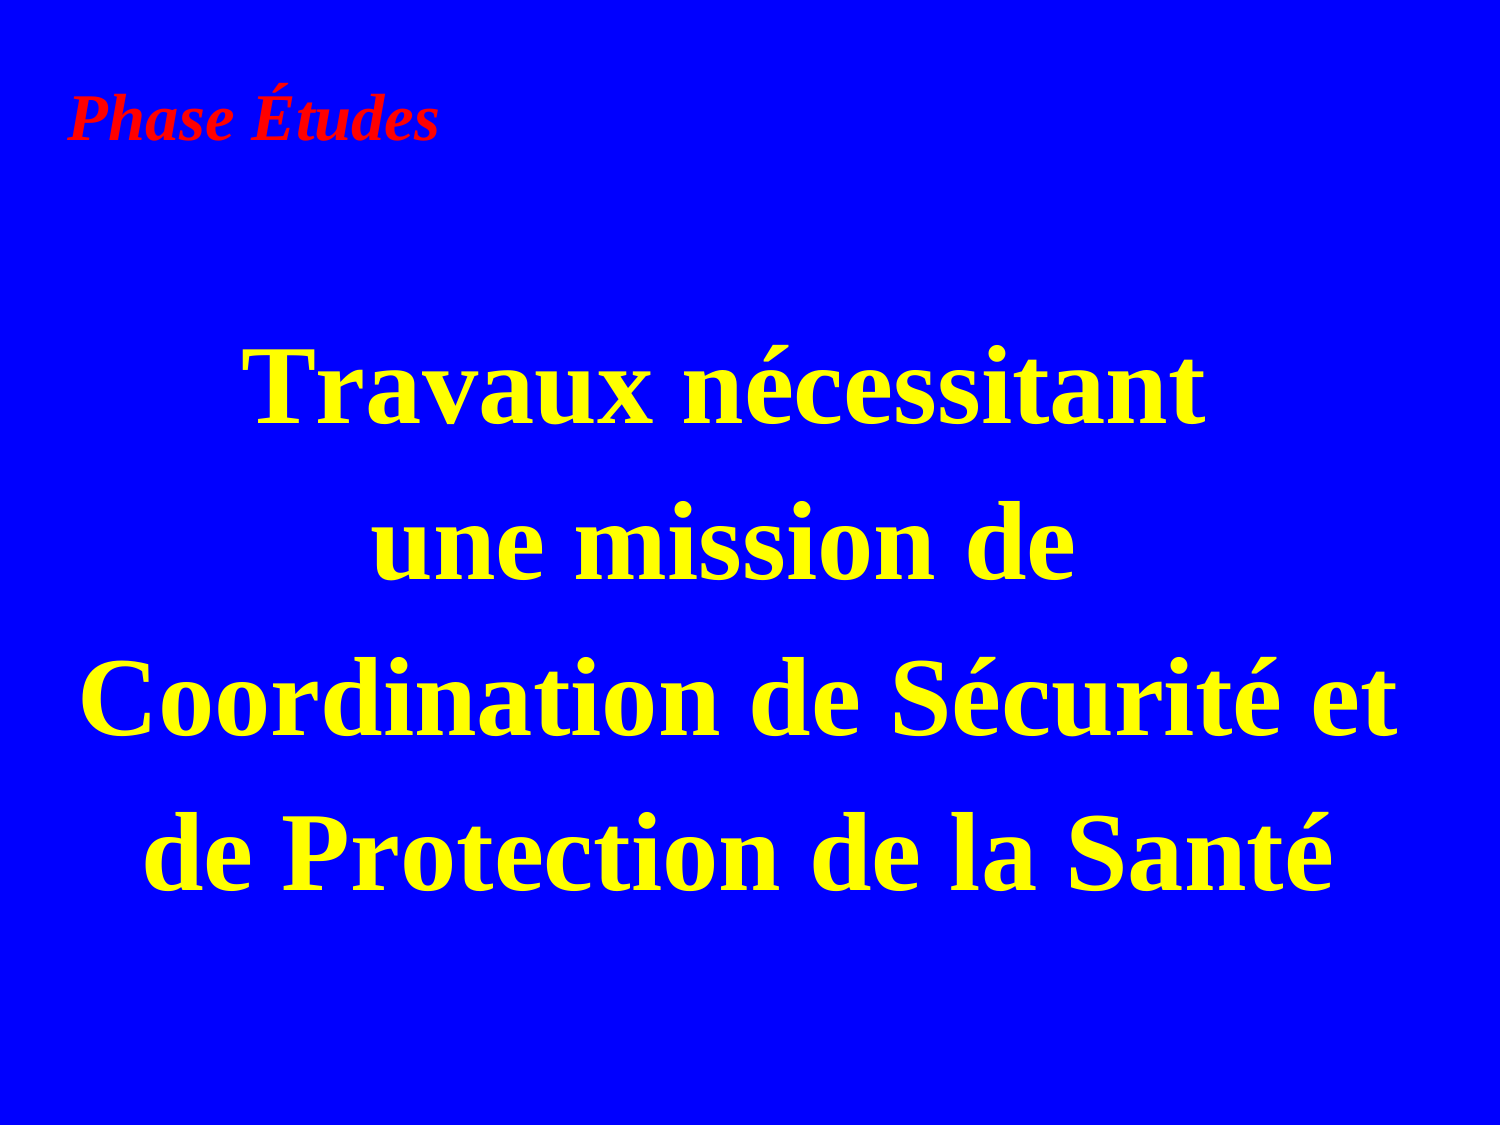

Phase Études
# Travaux nécessitant une mission de Coordination de Sécurité et de Protection de la Santé